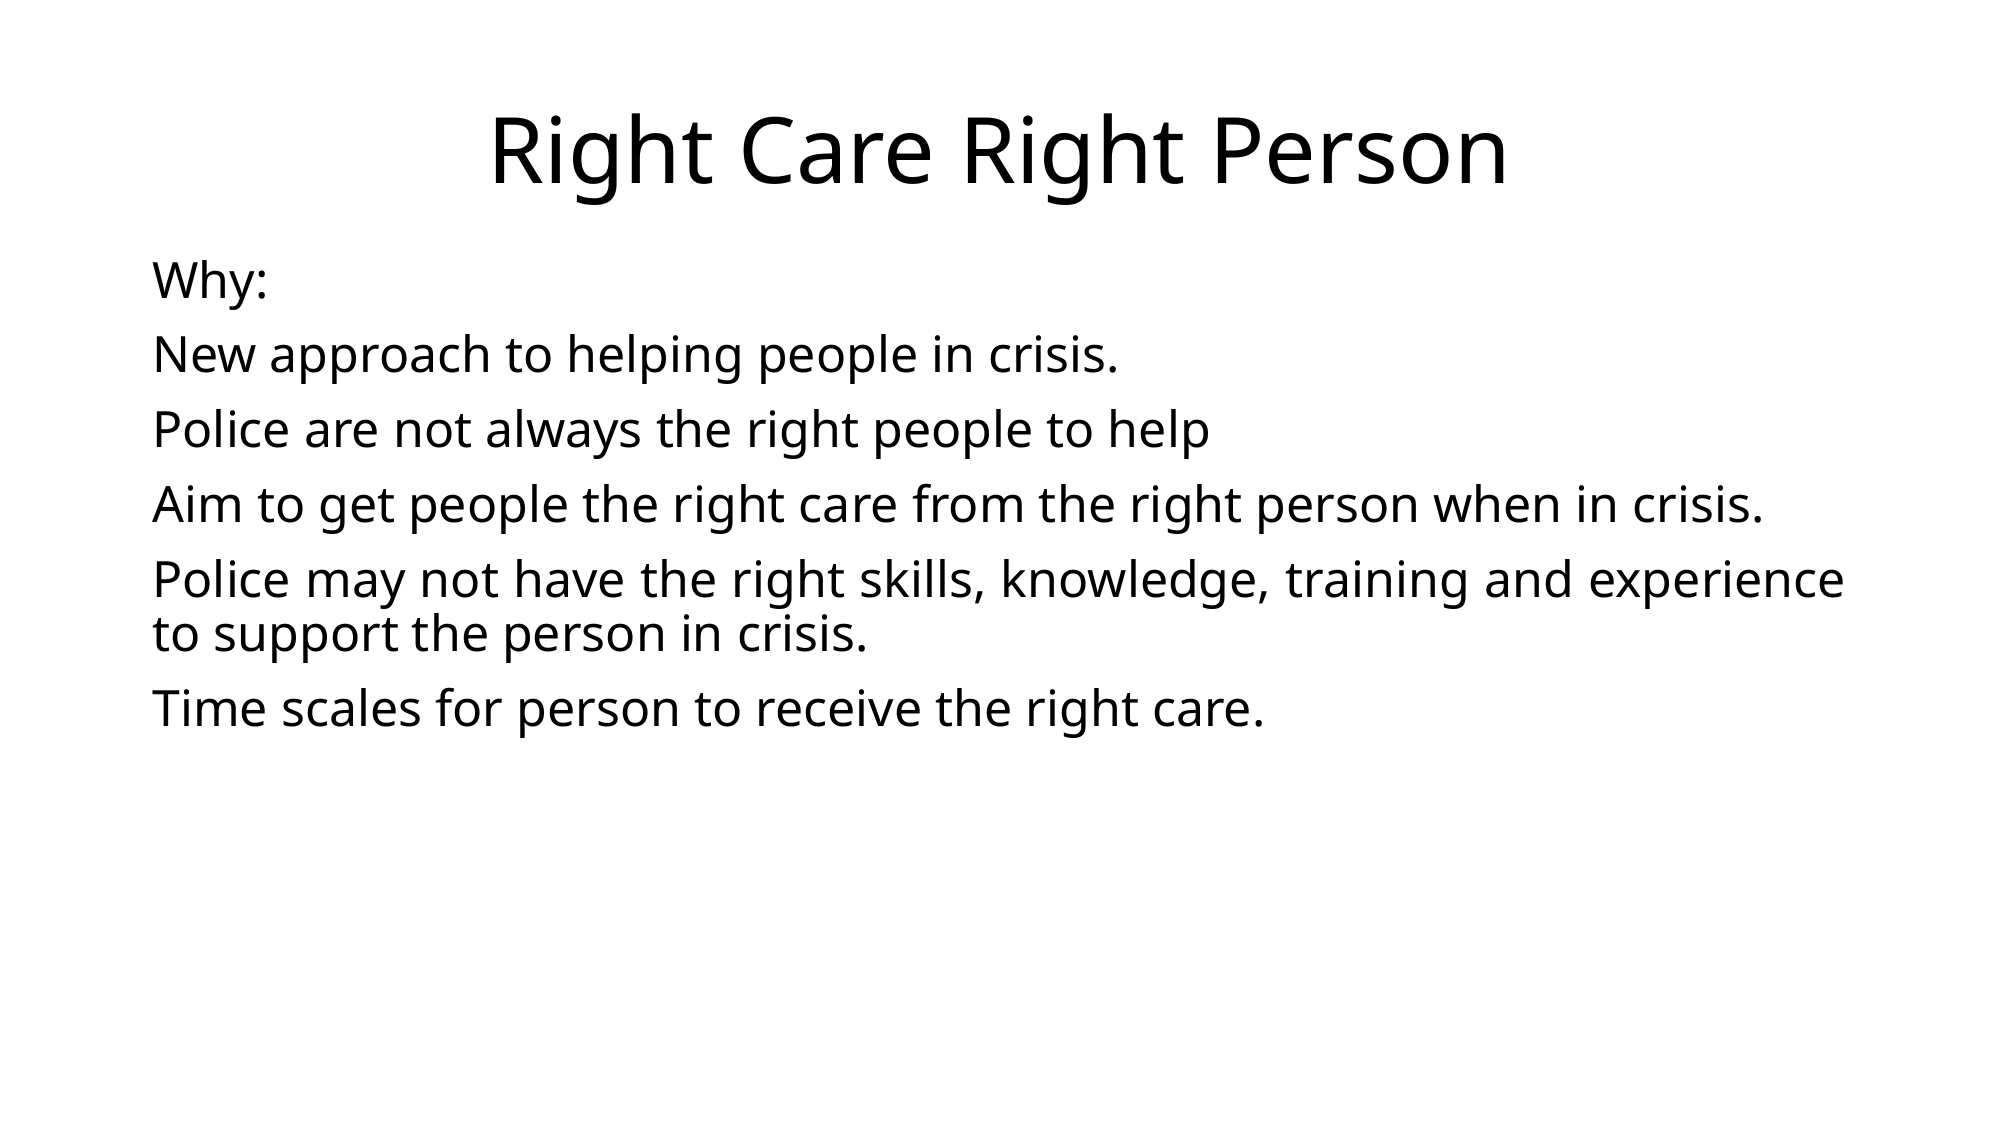

# Right Care Right Person
Why:
New approach to helping people in crisis.
Police are not always the right people to help
Aim to get people the right care from the right person when in crisis.
Police may not have the right skills, knowledge, training and experience to support the person in crisis.
Time scales for person to receive the right care.